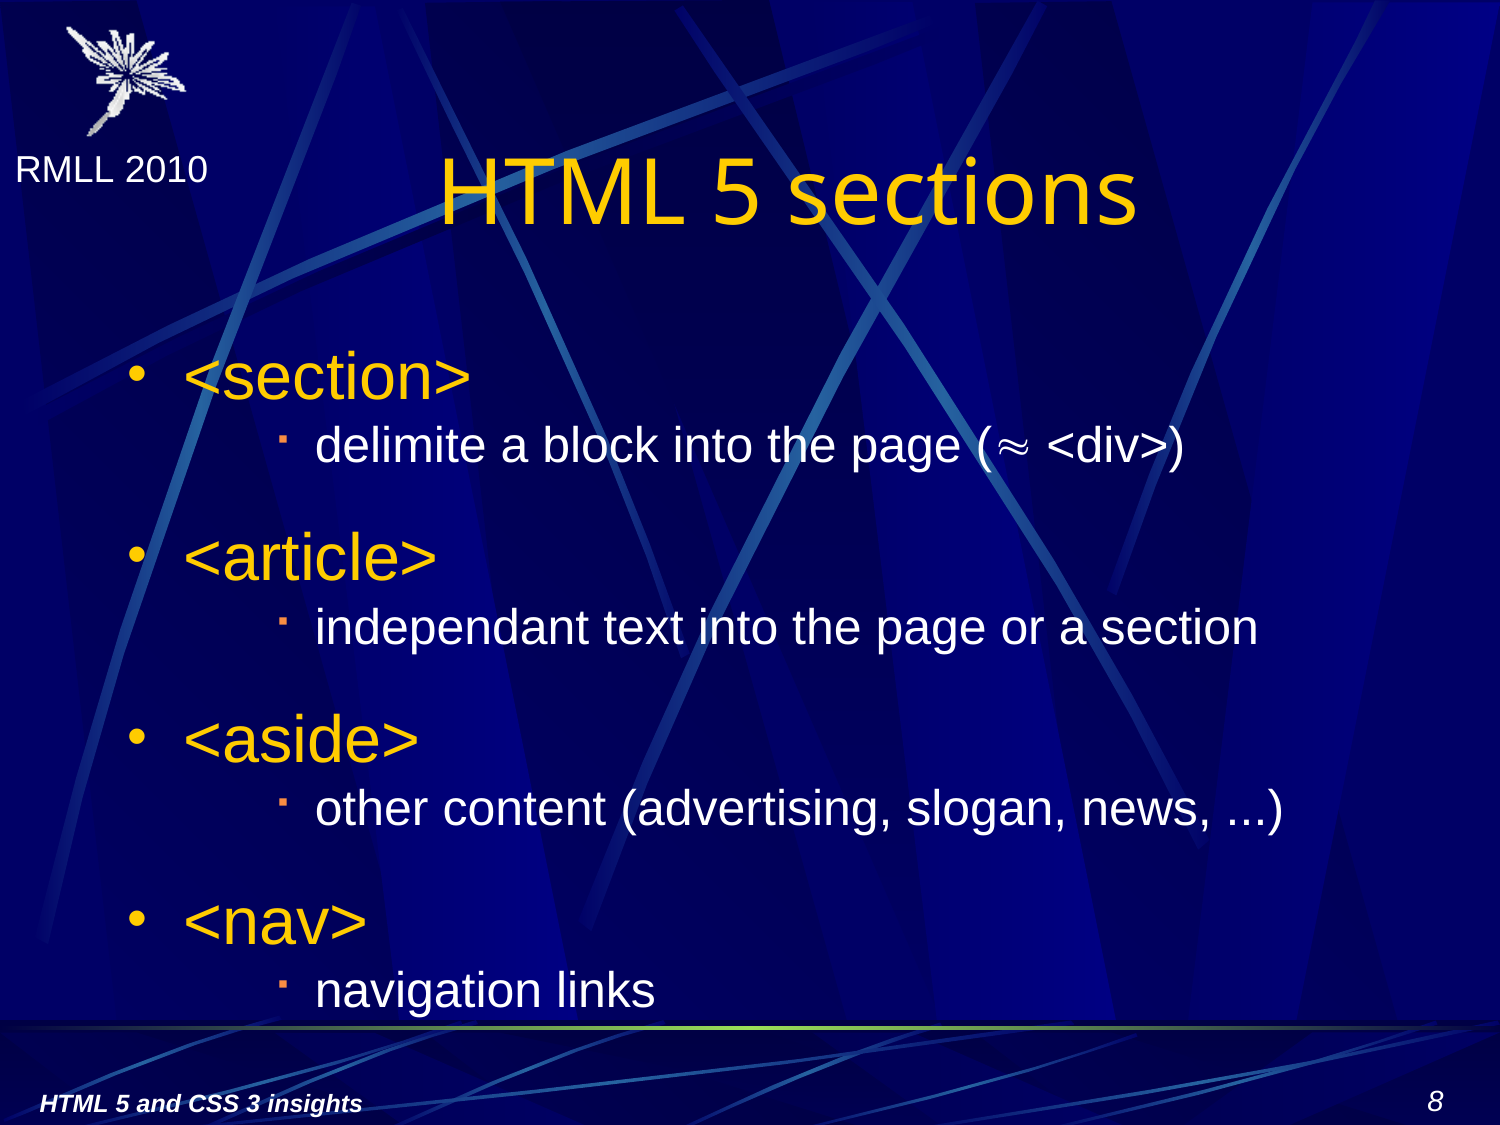

# HTML 5 sections
<section>
delimite a block into the page ( <div>)
<article>
independant text into the page or a section
<aside>
other content (advertising, slogan, news, ...)
<nav>
navigation links